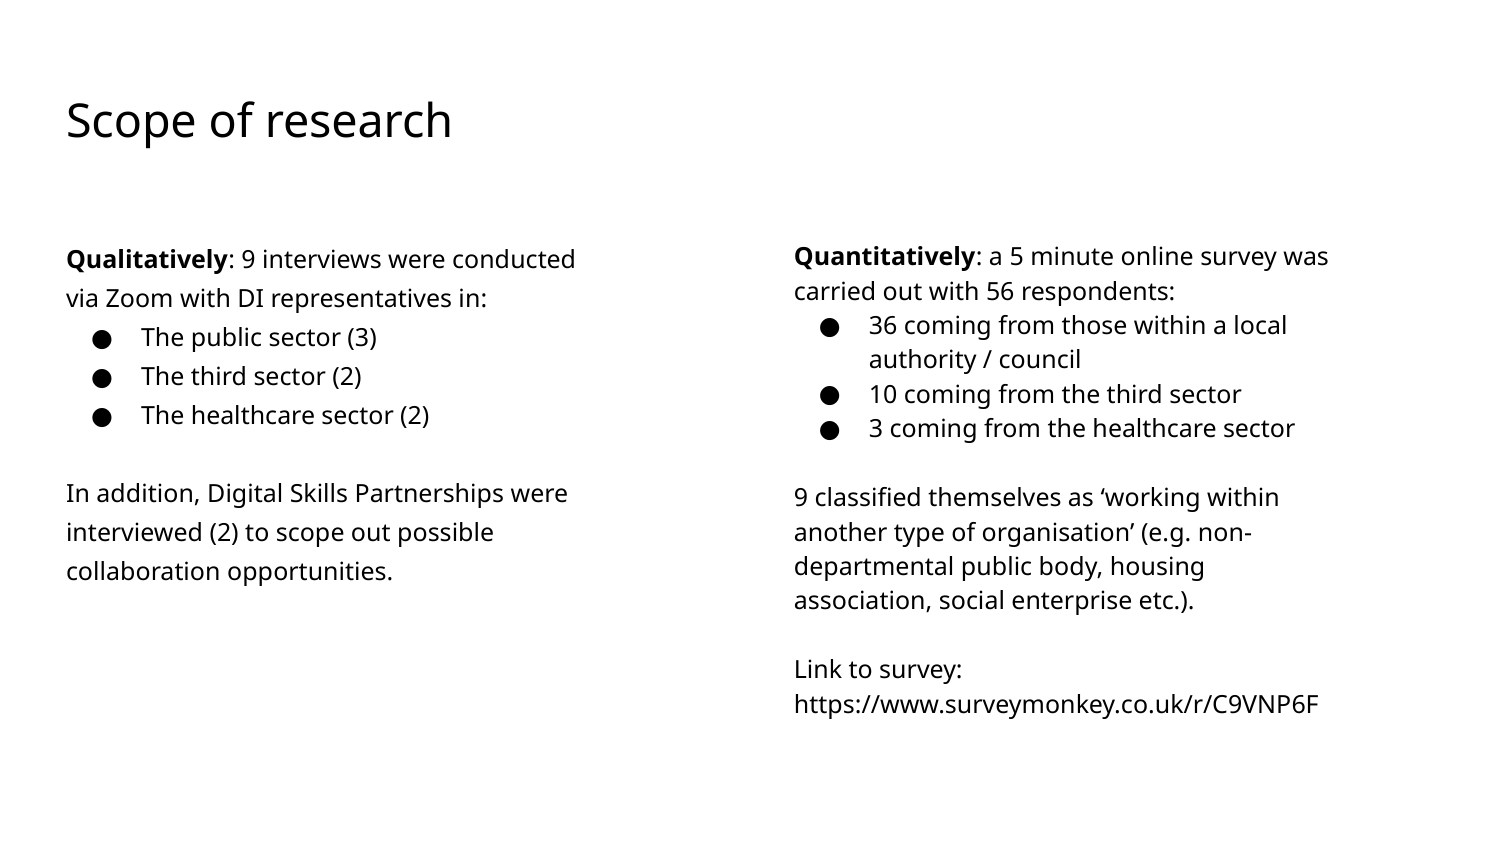

# Scope of research
Qualitatively: 9 interviews were conducted via Zoom with DI representatives in:
The public sector (3)
The third sector (2)
The healthcare sector (2)
In addition, Digital Skills Partnerships were interviewed (2) to scope out possible collaboration opportunities.
Quantitatively: a 5 minute online survey was carried out with 56 respondents:
36 coming from those within a local authority / council
10 coming from the third sector
3 coming from the healthcare sector
9 classified themselves as ‘working within another type of organisation’ (e.g. non-departmental public body, housing association, social enterprise etc.).
Link to survey: https://www.surveymonkey.co.uk/r/C9VNP6F